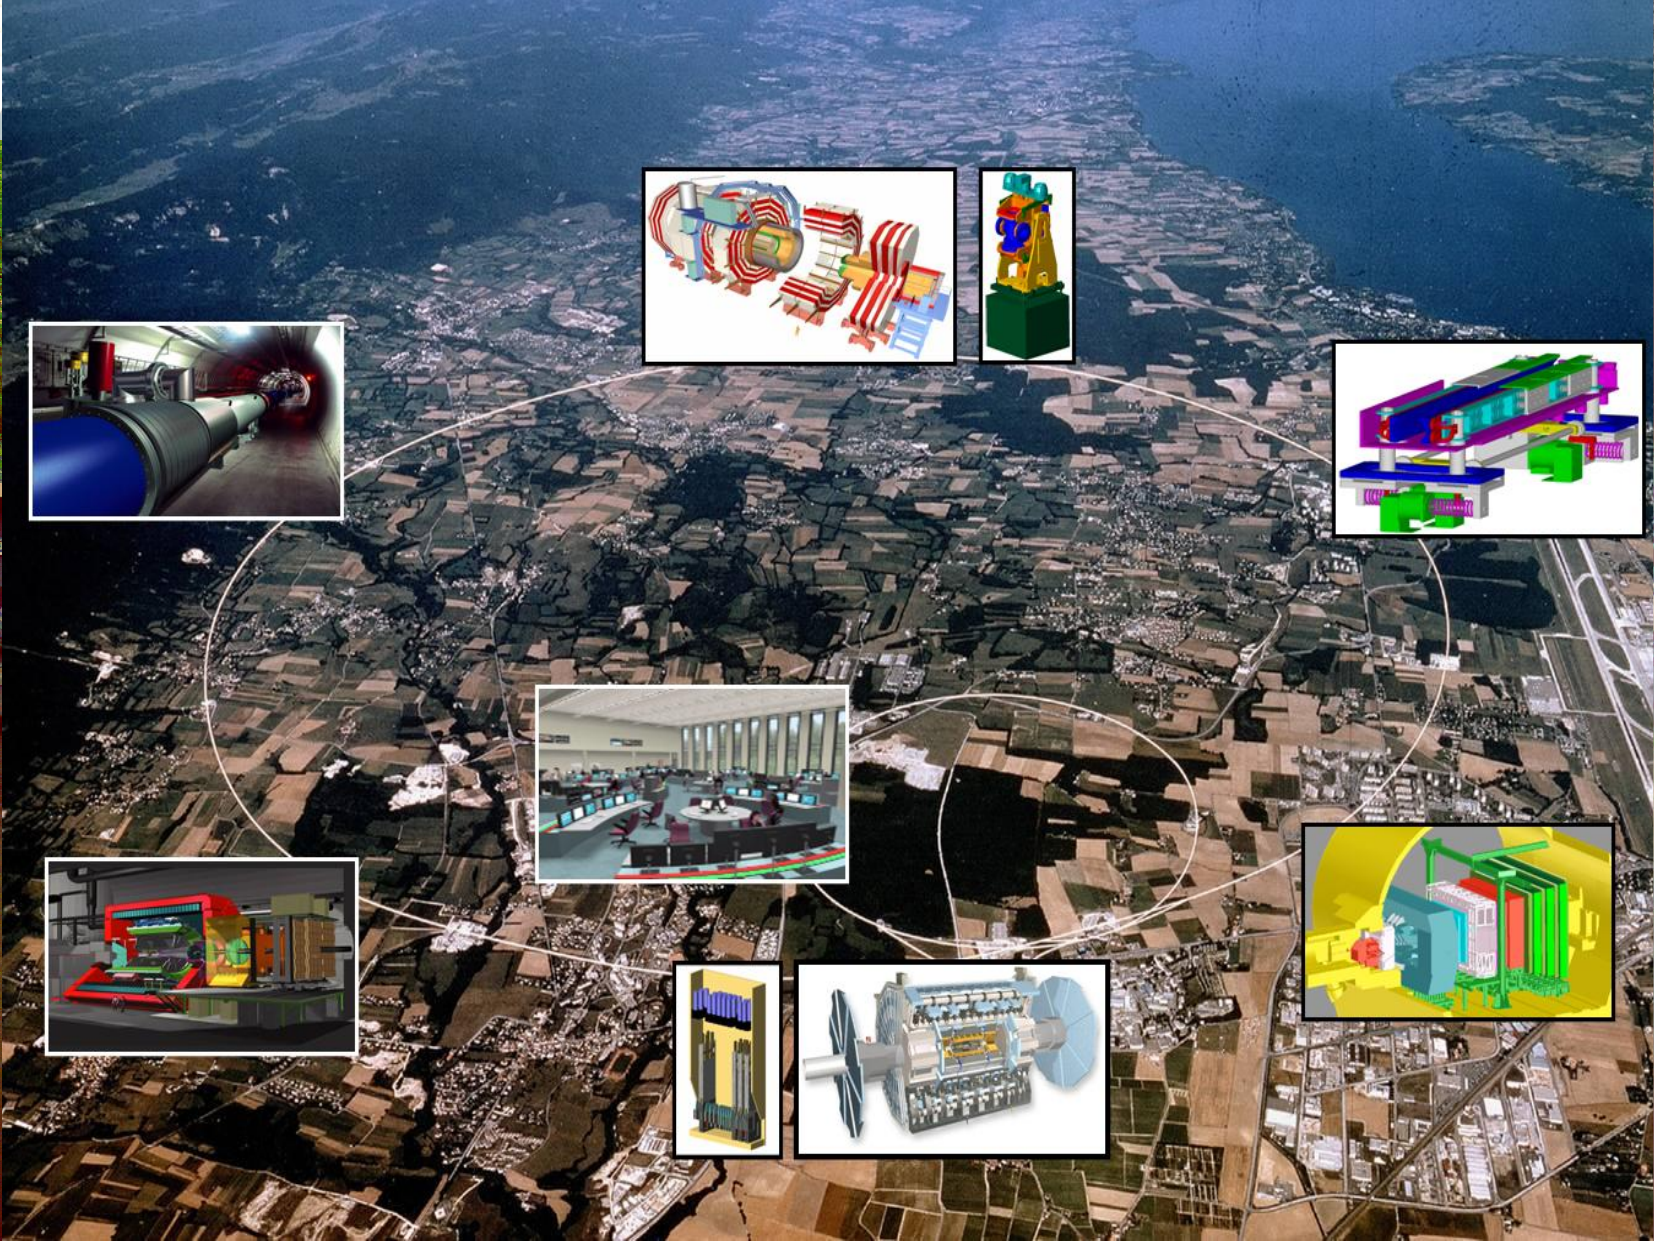

1-2 October 2013
CLIC Detector and Physics Collaboration Meeting, Markus Frank CERN/LHCb
21